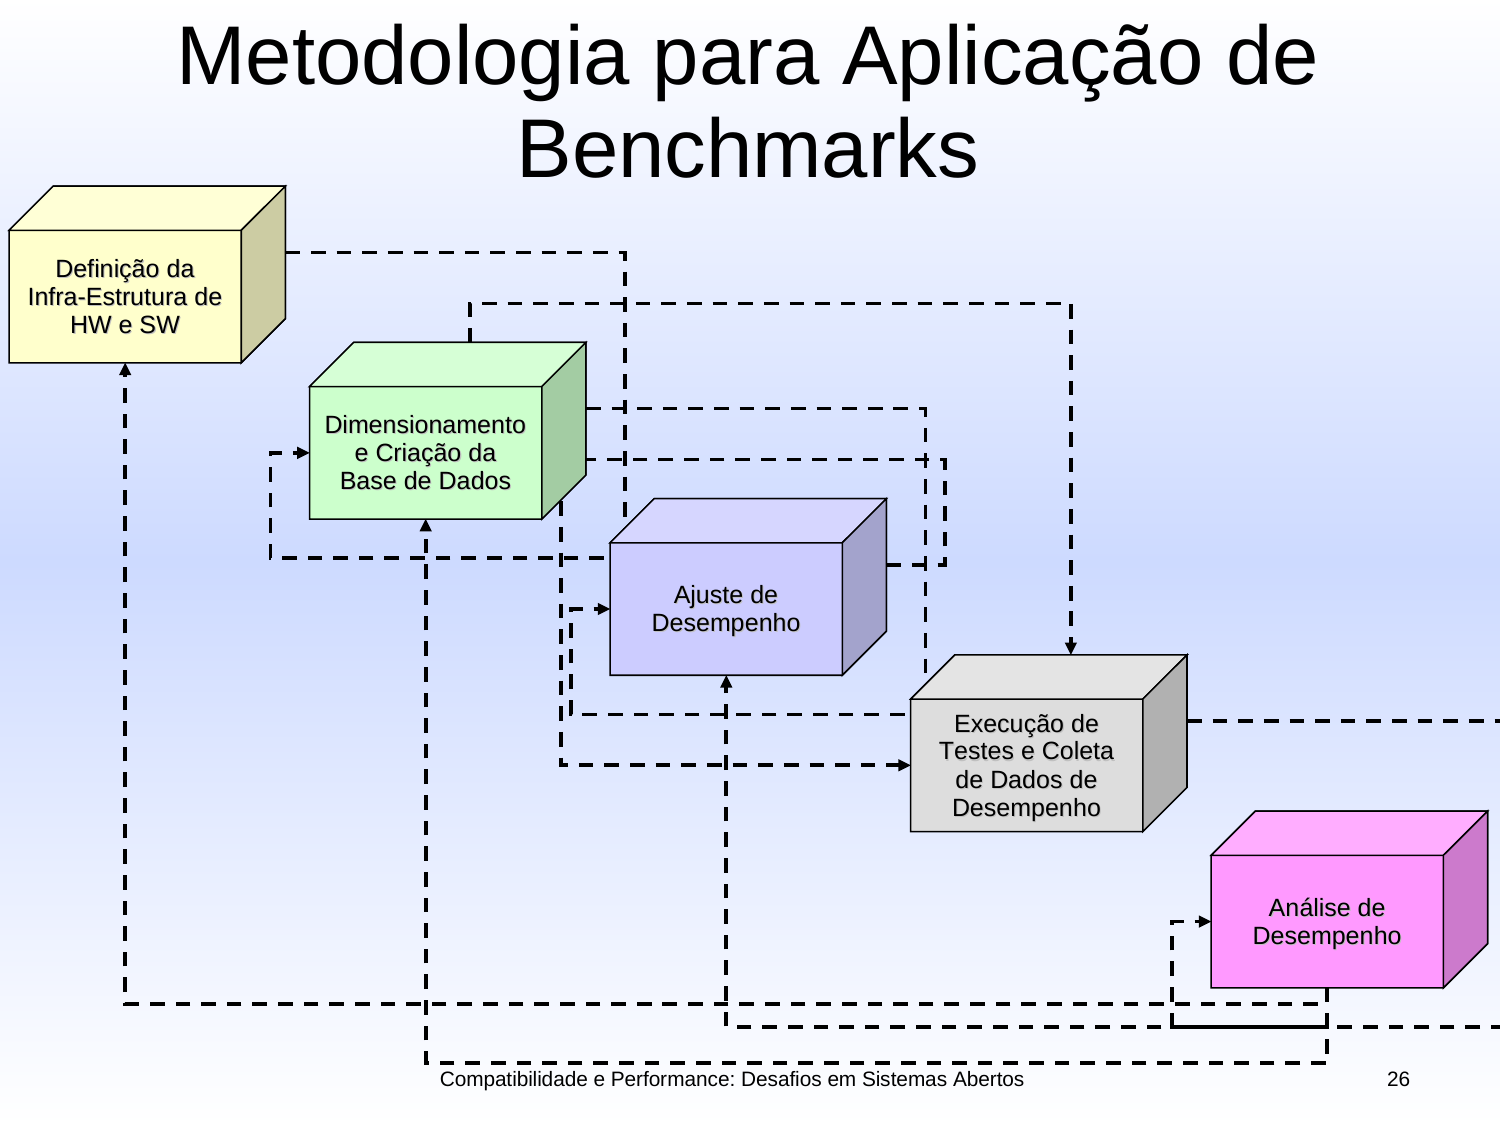

# Metodologia para Aplicação de Benchmarks
Definição da Infra-Estrutura de HW e SW
Dimensionamento e Criação da Base de Dados
Ajuste de Desempenho
Execução de Testes e Coleta de Dados de Desempenho
Análise de Desempenho
Compatibilidade e Performance: Desafios em Sistemas Abertos
26